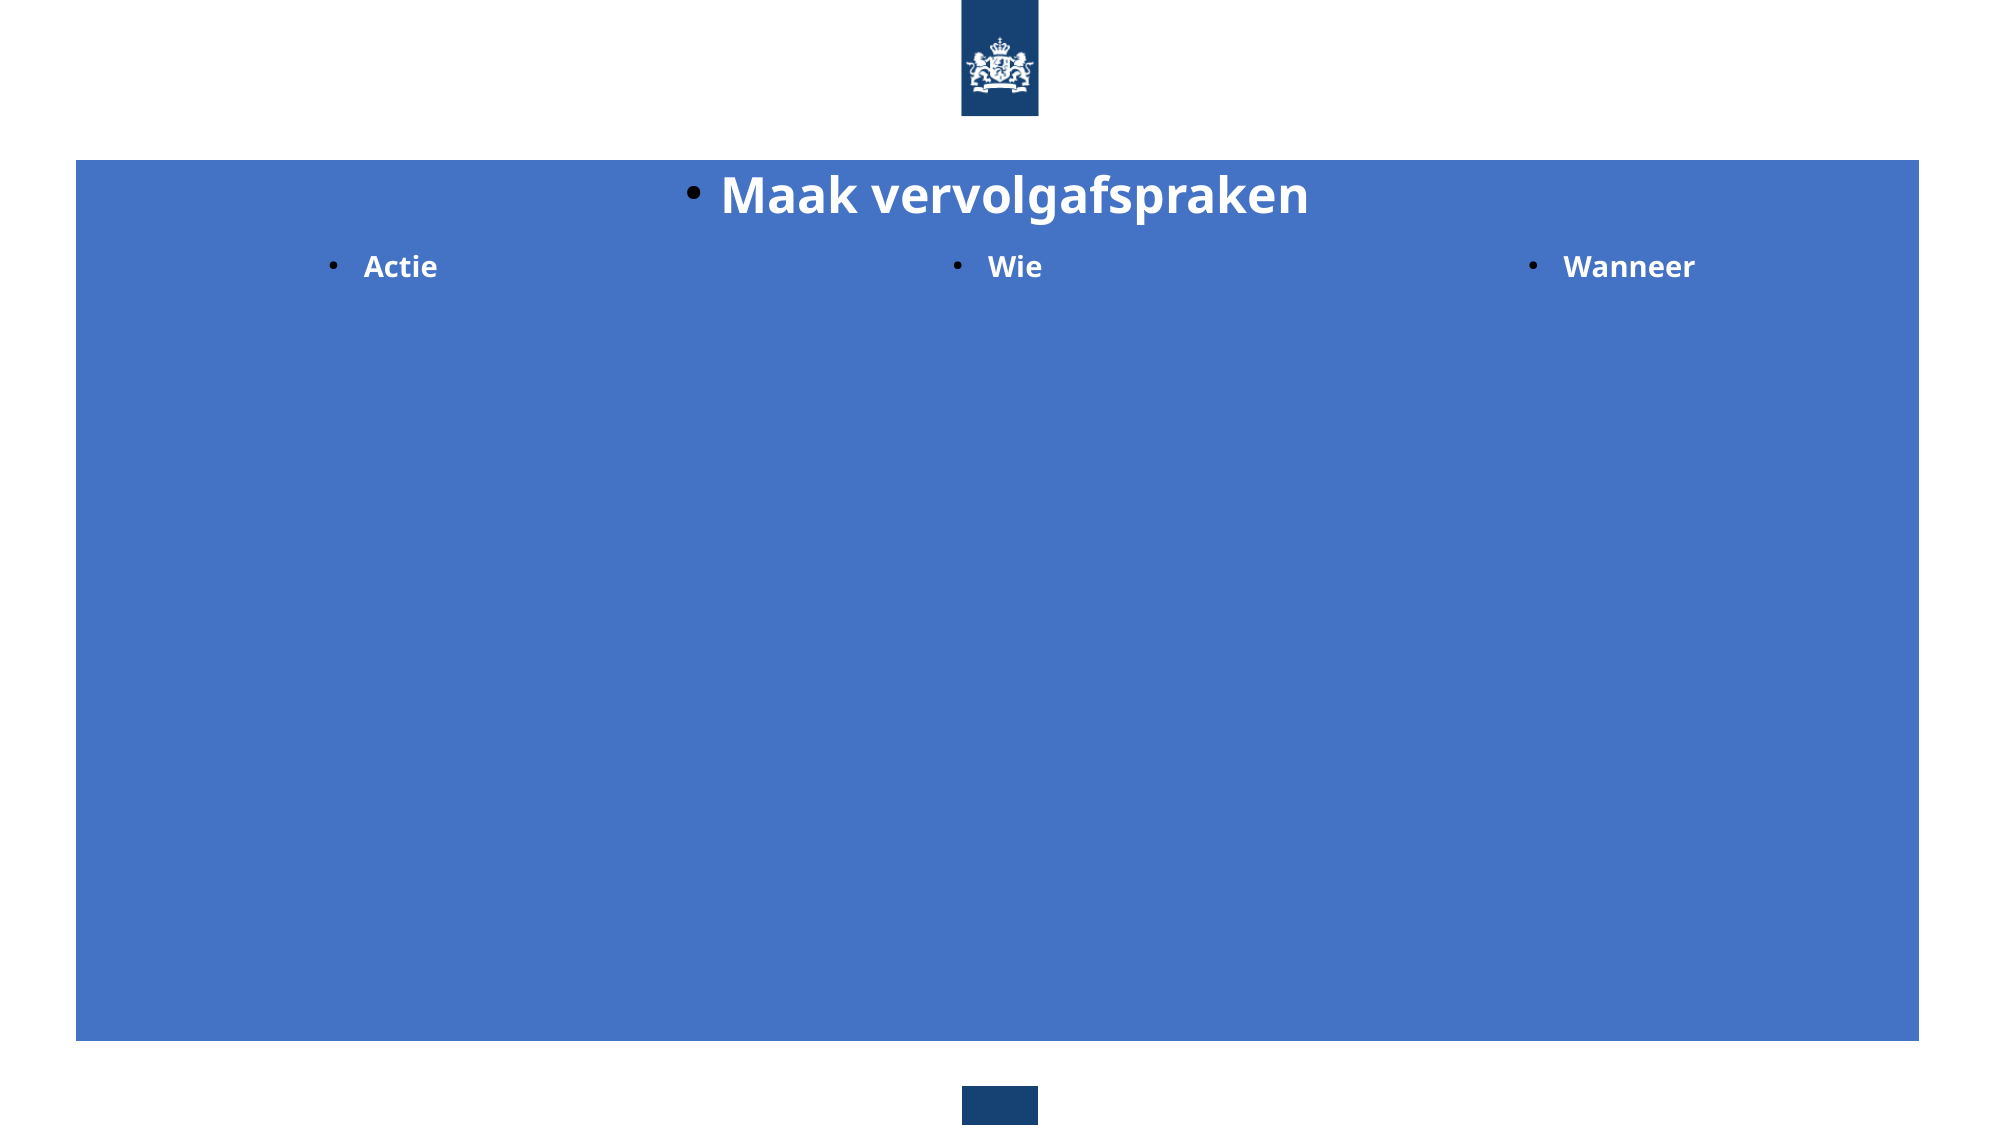

| Maak vervolgafspraken | | |
| --- | --- | --- |
| Actie | Wie | Wanneer |
| | | |
| | | |
| | | |
| | | |
| | | |
| | | |
| | | |
| | | |
| | | |
| | | |
| | | |